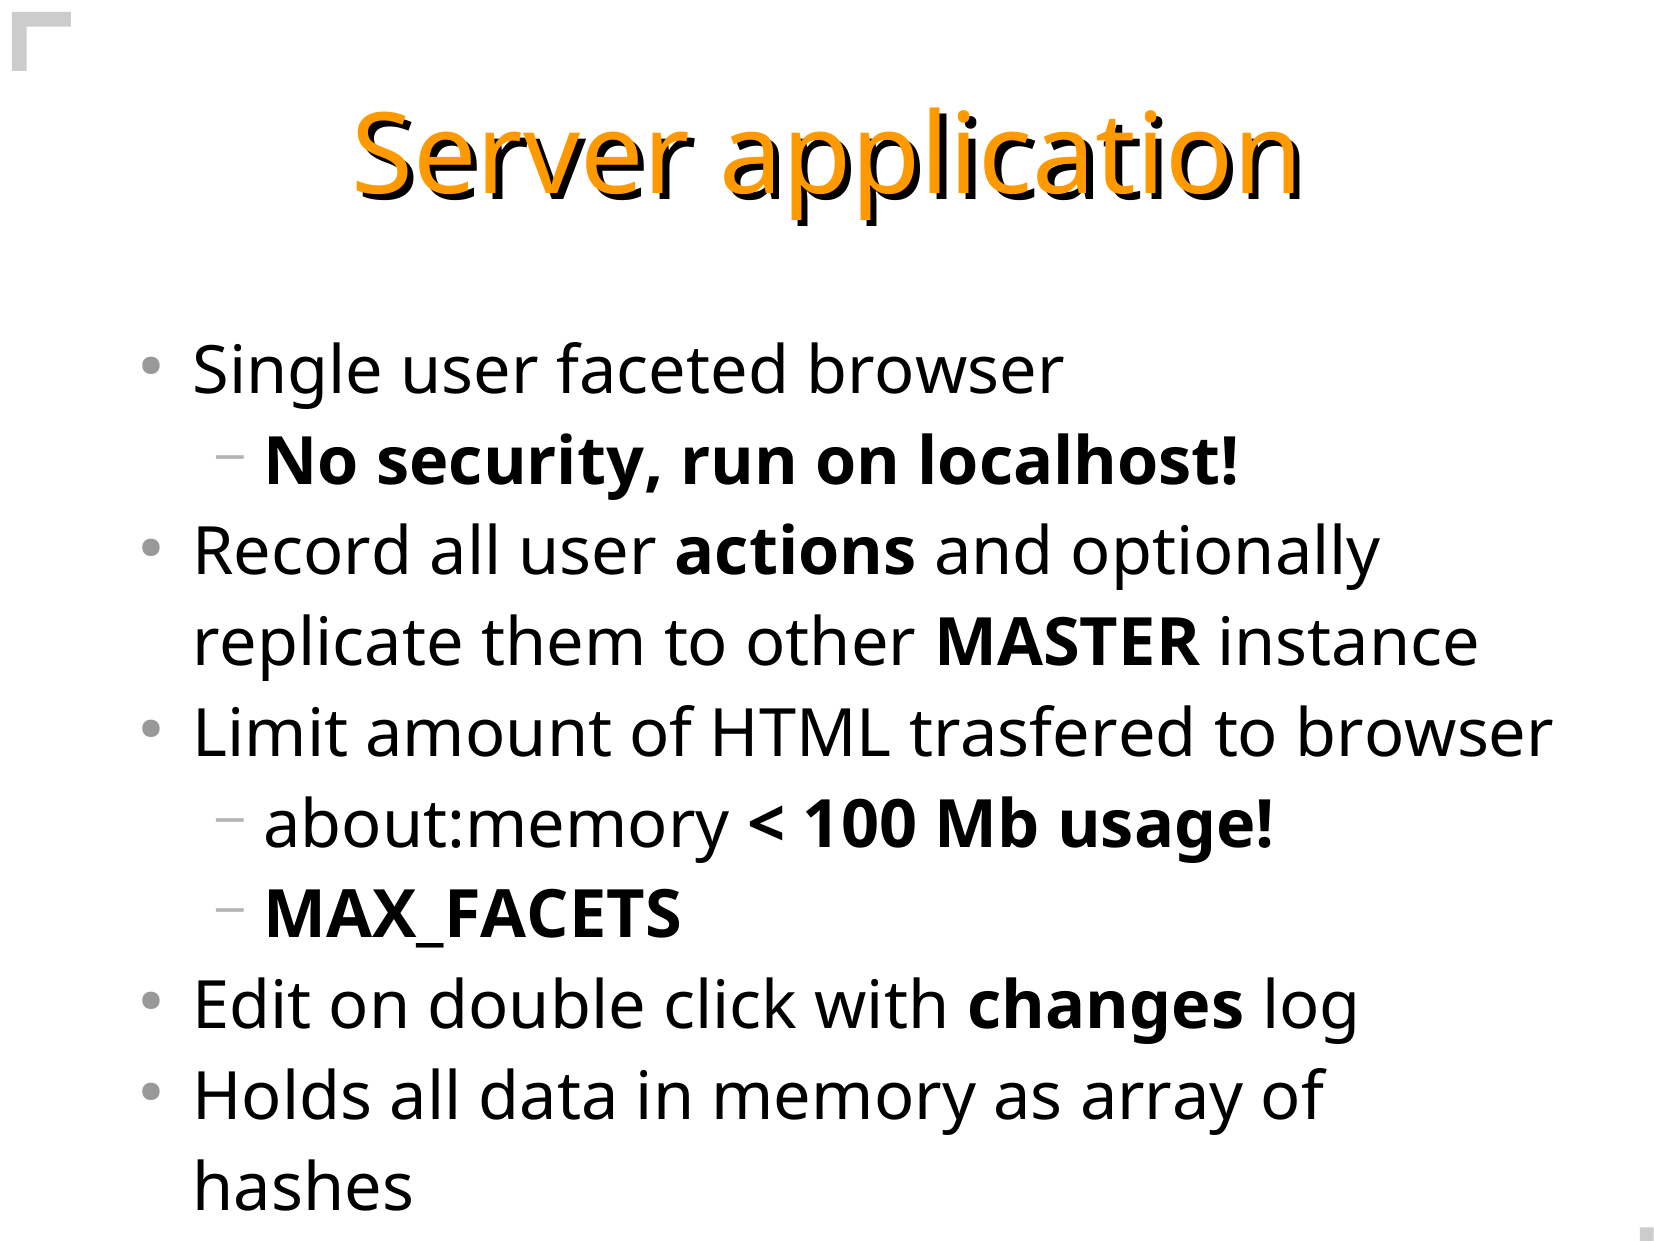

# Server application
Single user faceted browser
No security, run on localhost!
Record all user actions and optionally replicate them to other MASTER instance
Limit amount of HTML trasfered to browser
about:memory < 100 Mb usage!
MAX_FACETS
Edit on double click with changes log
Holds all data in memory as array of hashes
Analyzes data lazily (numeric, unique)